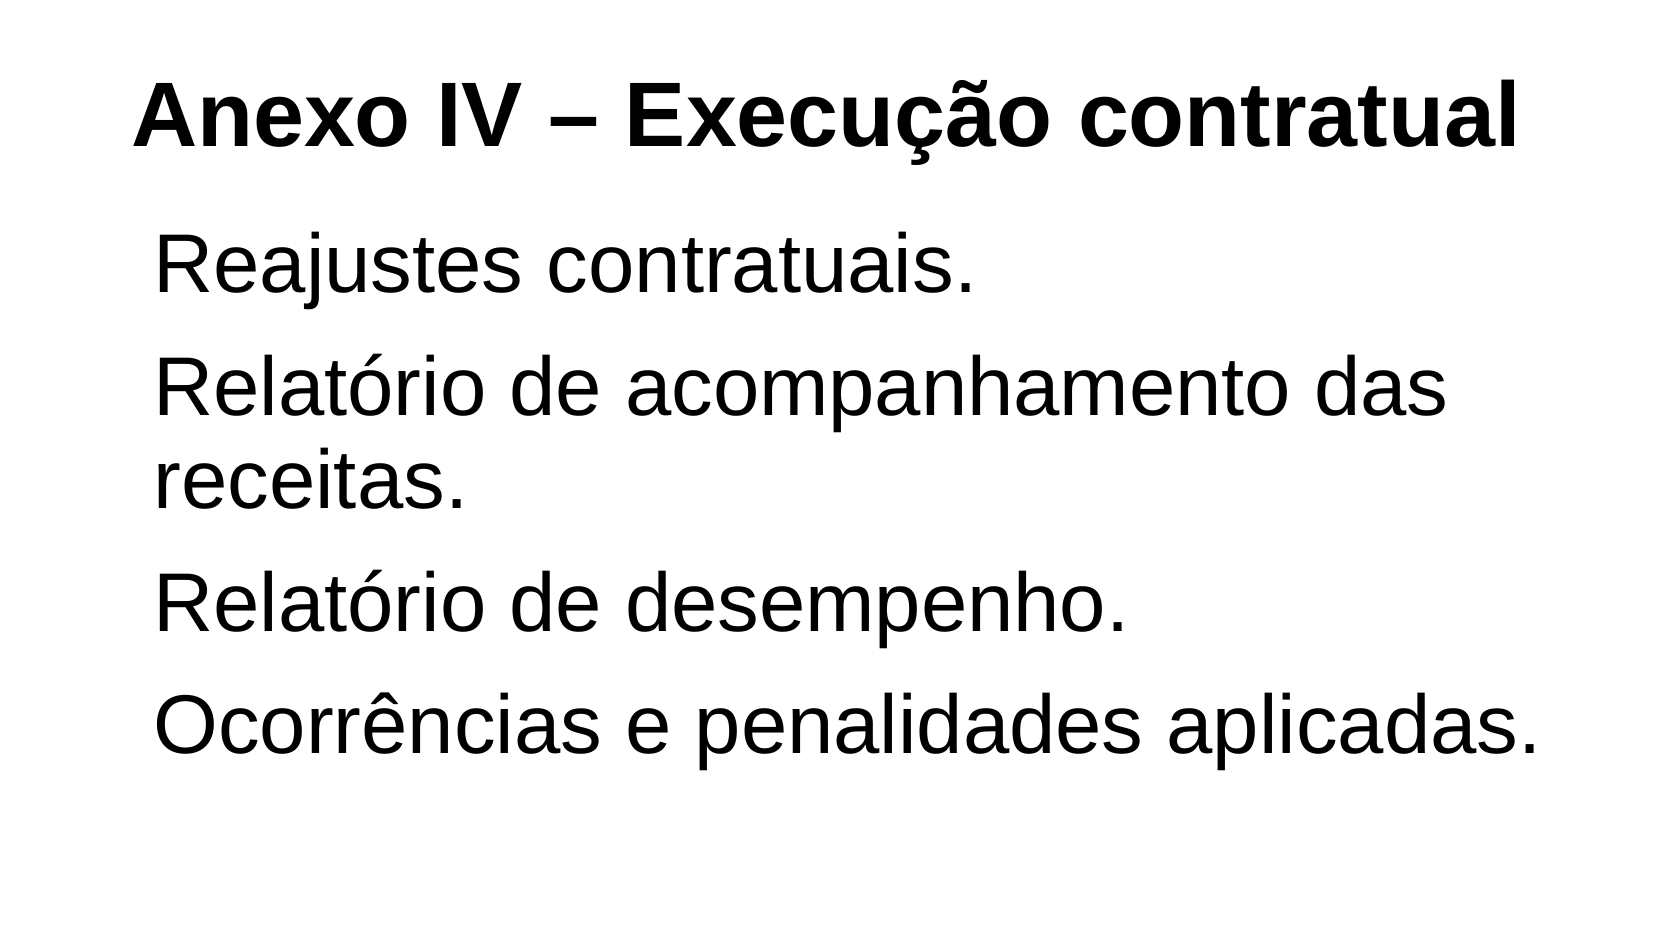

# Anexo IV – Execução contratual
Reajustes contratuais.
Relatório de acompanhamento das receitas.
Relatório de desempenho.
Ocorrências e penalidades aplicadas.